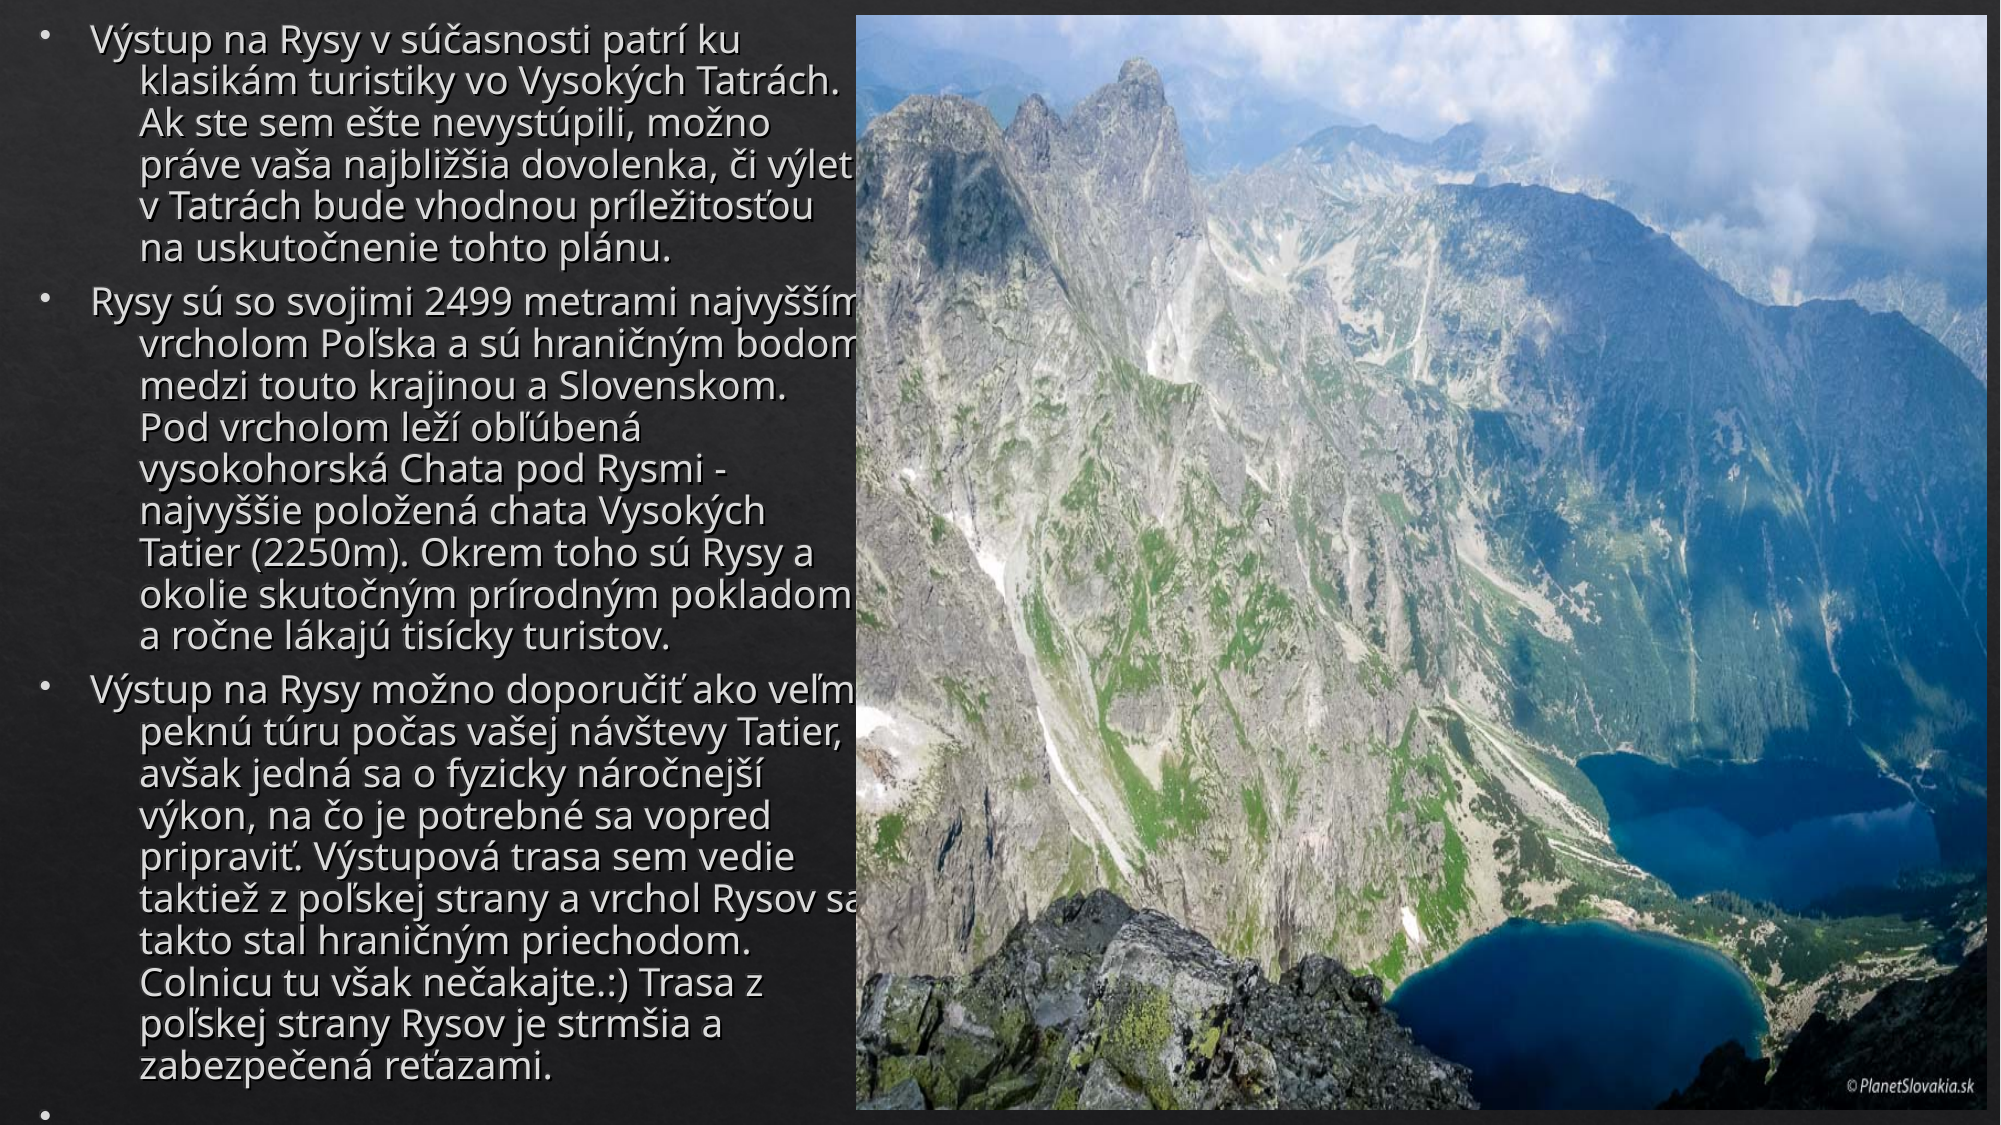

# Výstup na Rysy v súčasnosti patrí ku klasikám turistiky vo Vysokých Tatrách. Ak ste sem ešte nevystúpili, možno práve vaša najbližšia dovolenka, či výlet v Tatrách bude vhodnou príležitosťou na uskutočnenie tohto plánu.
Rysy sú so svojimi 2499 metrami najvyšším vrcholom Poľska a sú hraničným bodom medzi touto krajinou a Slovenskom. Pod vrcholom leží obľúbená vysokohorská Chata pod Rysmi - najvyššie položená chata Vysokých Tatier (2250m). Okrem toho sú Rysy a okolie skutočným prírodným pokladom a ročne lákajú tisícky turistov.
Výstup na Rysy možno doporučiť ako veľmi peknú túru počas vašej návštevy Tatier, avšak jedná sa o fyzicky náročnejší výkon, na čo je potrebné sa vopred pripraviť. Výstupová trasa sem vedie taktiež z poľskej strany a vrchol Rysov sa takto stal hraničným priechodom. Colnicu tu však nečakajte.:) Trasa z poľskej strany Rysov je strmšia a zabezpečená reťazami.